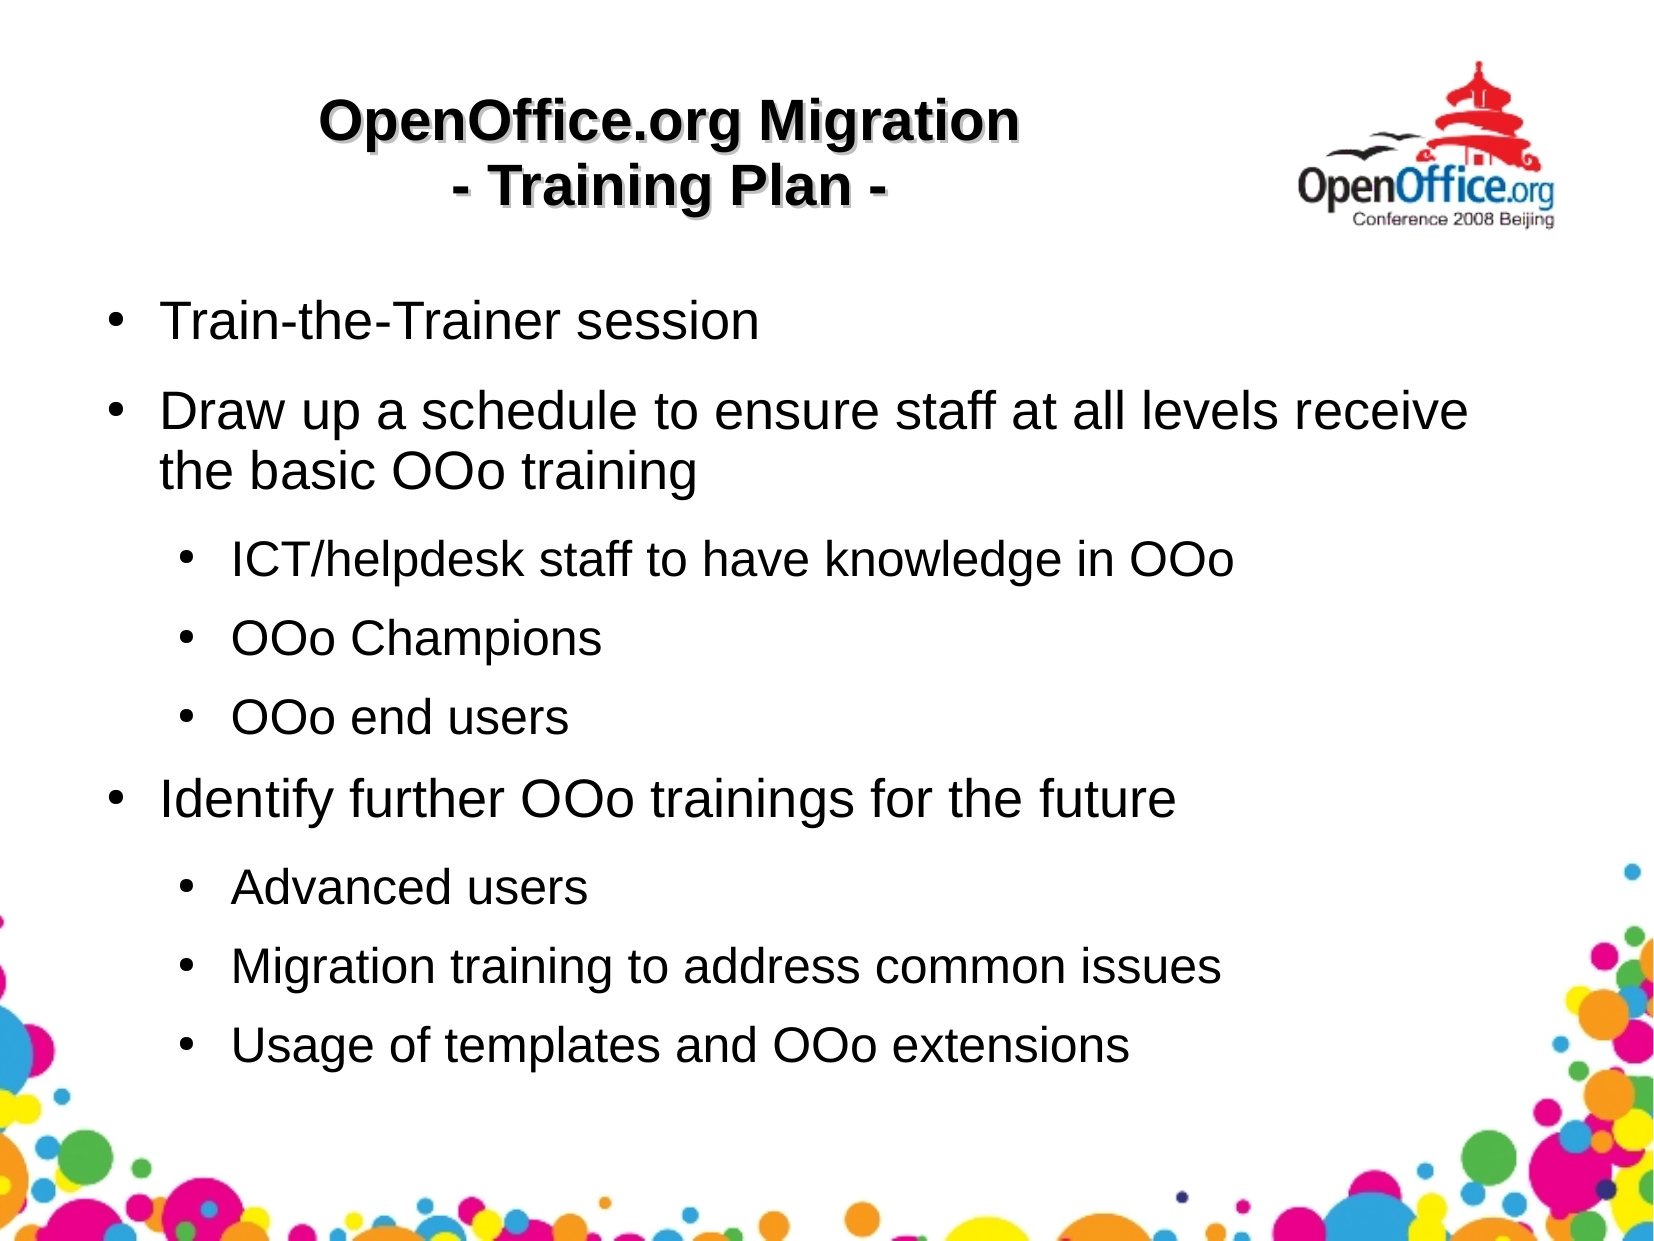

# OpenOffice.org Migration - Training Plan -
Train-the-Trainer session
Draw up a schedule to ensure staff at all levels receive the basic OOo training
ICT/helpdesk staff to have knowledge in OOo
OOo Champions
OOo end users
Identify further OOo trainings for the future
Advanced users
Migration training to address common issues
Usage of templates and OOo extensions